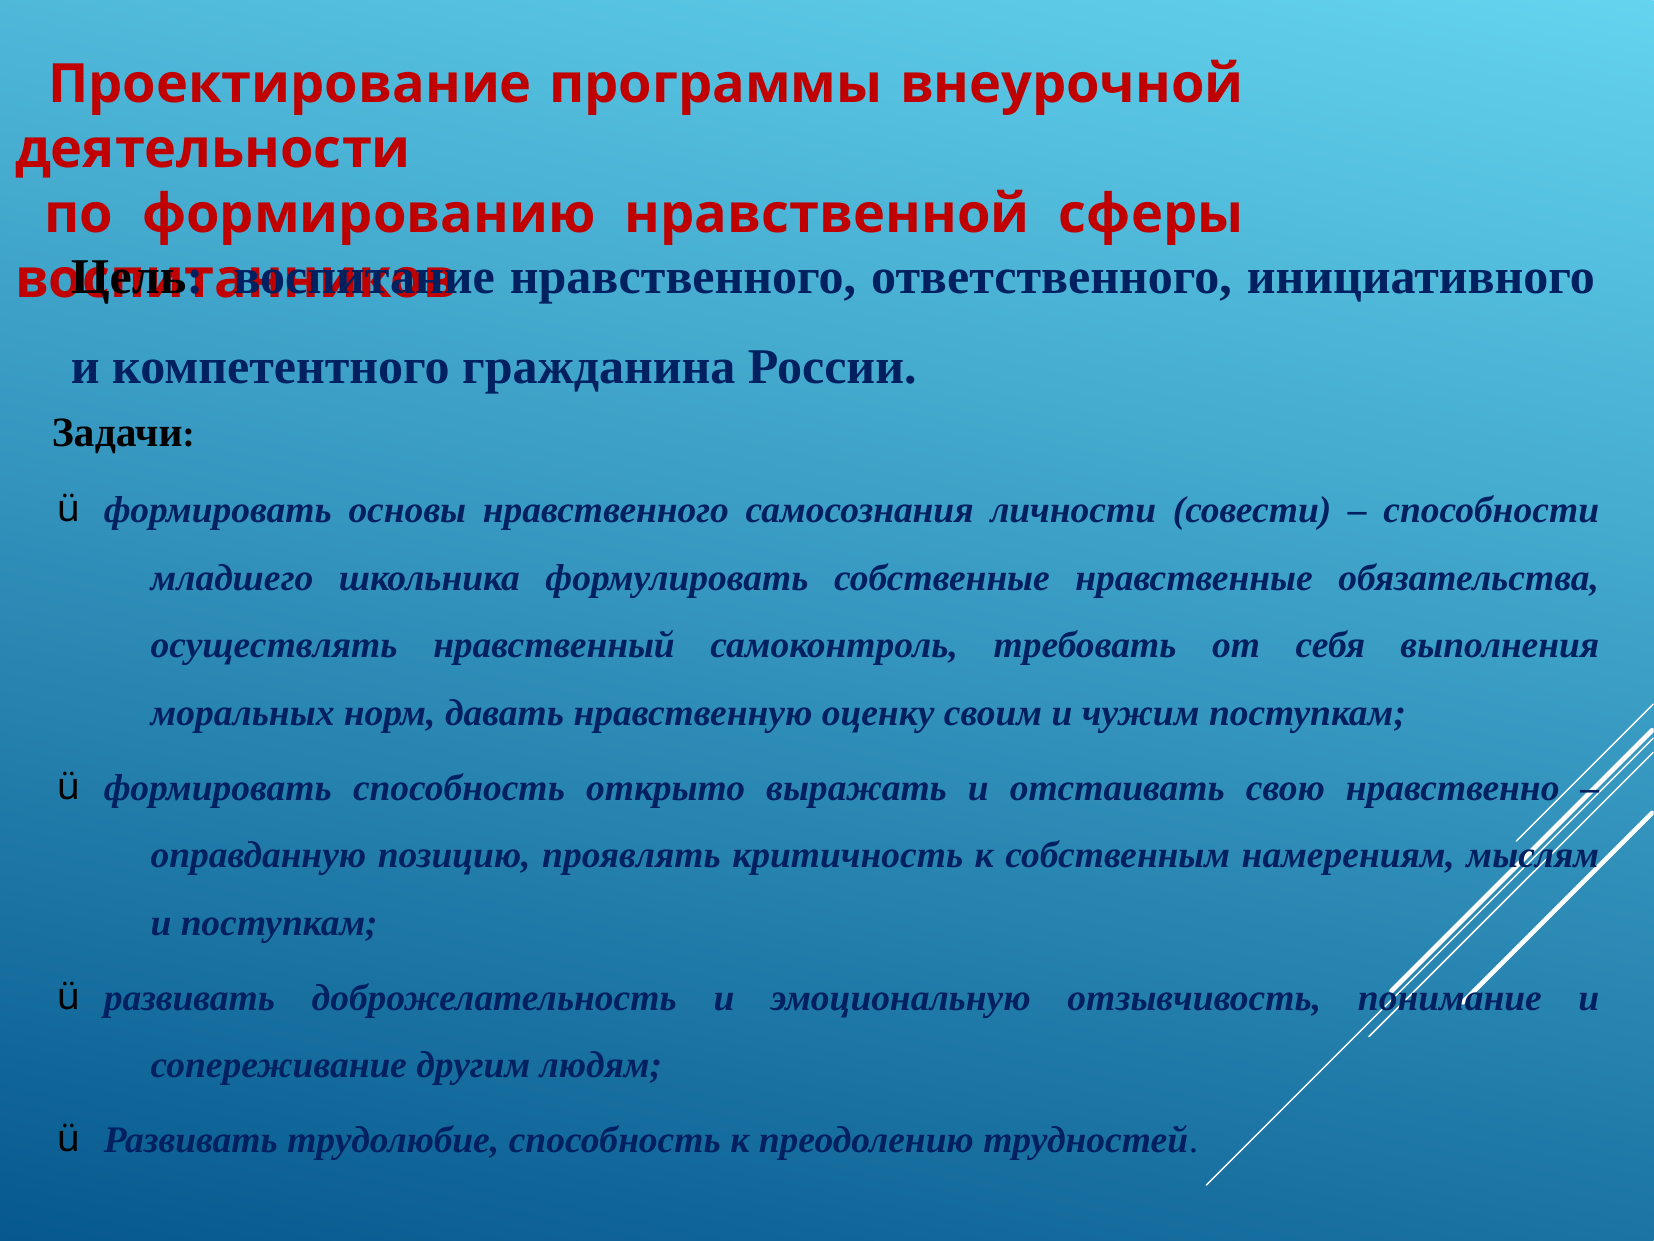

Проектирование программы внеурочной деятельности
 по формированию нравственной сферы воспитанников
Цель: воспитание нравственного, ответственного, инициативного и компетентного гражданина России.
Задачи:
формировать основы нравственного самосознания личности (совести) – способности младшего школьника формулировать собственные нравственные обязательства, осуществлять нравственный самоконтроль, требовать от себя выполнения моральных норм, давать нравственную оценку своим и чужим поступкам;
формировать способность открыто выражать и отстаивать свою нравственно – оправданную позицию, проявлять критичность к собственным намерениям, мыслям и поступкам;
развивать доброжелательность и эмоциональную отзывчивость, понимание и сопереживание другим людям;
Развивать трудолюбие, способность к преодолению трудностей.